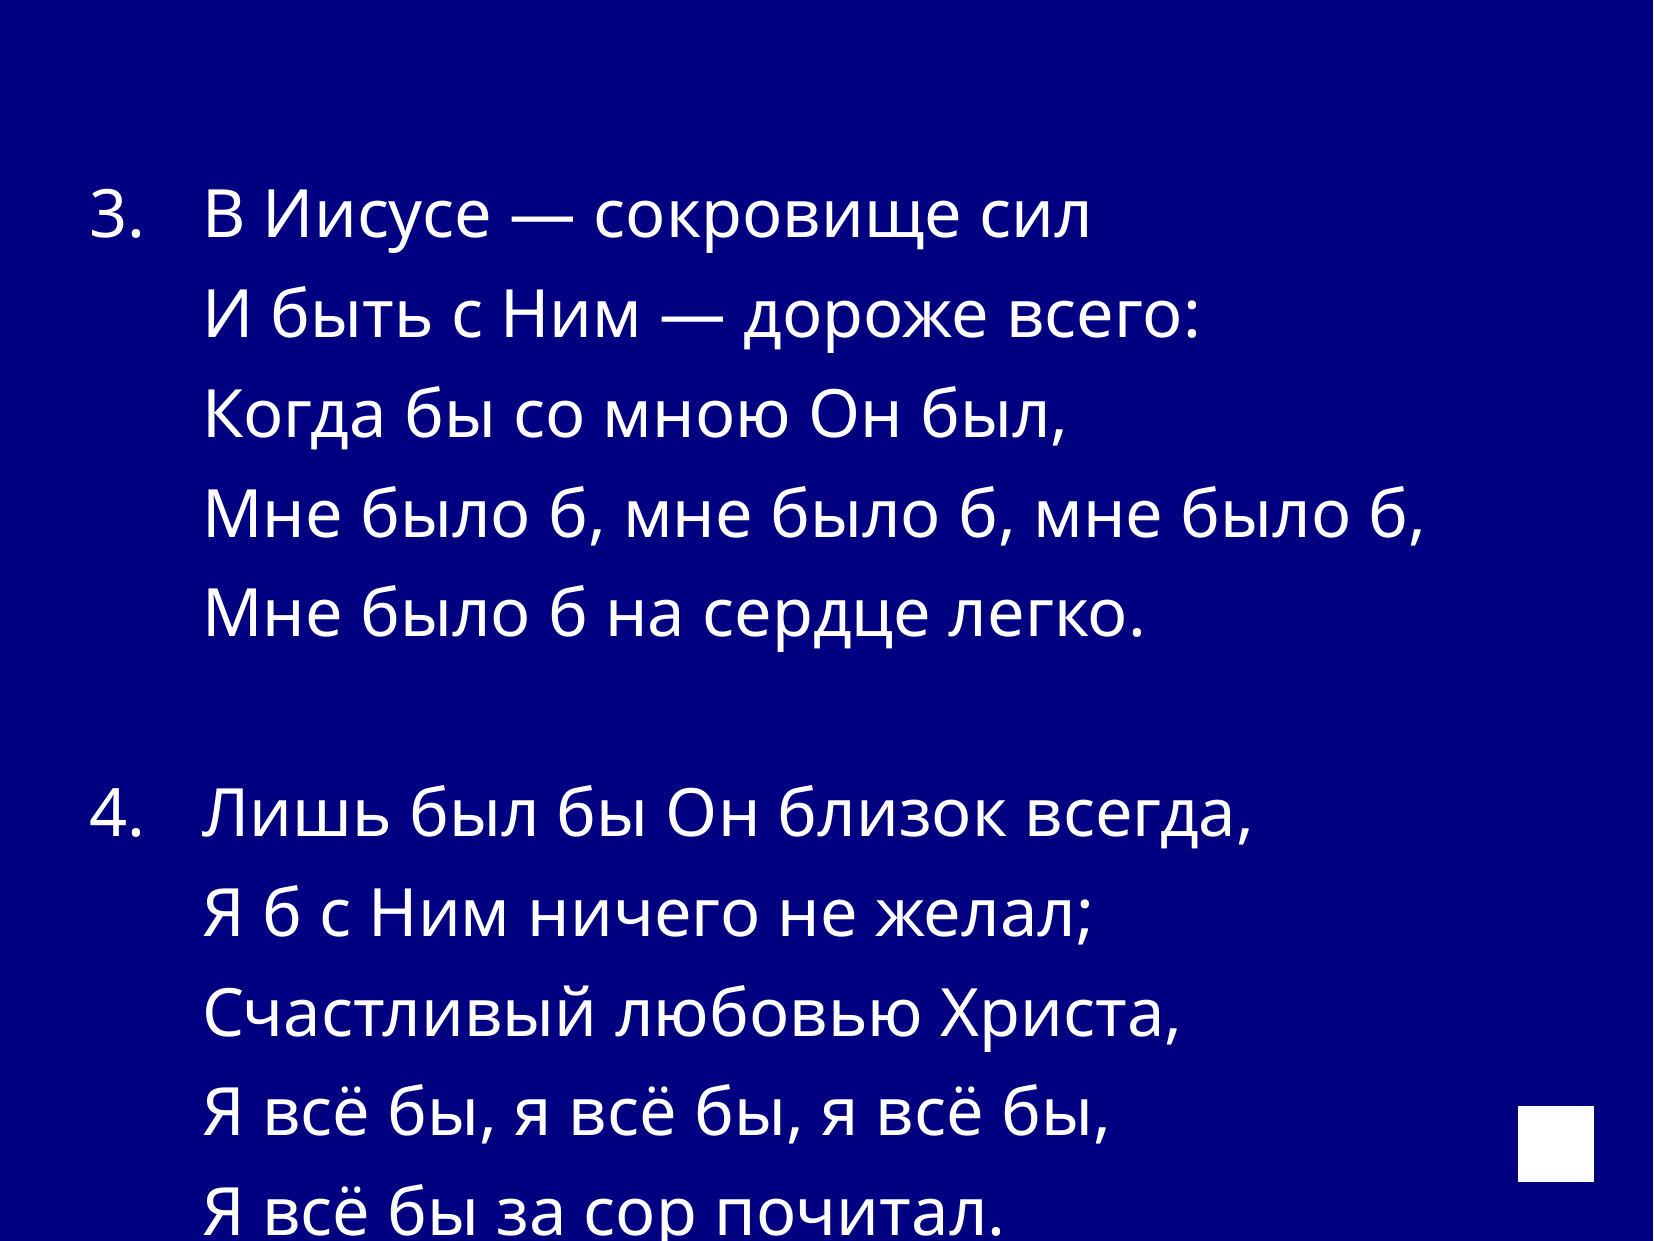

3.	В Иисусе — сокровище сил
	И быть с Ним — дороже всего:
	Когда бы со мною Он был,
	Мне было б, мне было б, мне было б,
	Мне было б на сердце легко.
4.	Лишь был бы Он близок всегда,
	Я б с Ним ничего не желал;
	Счастливый любовью Христа,
	Я всё бы, я всё бы, я всё бы,
	Я всё бы за сор почитал.